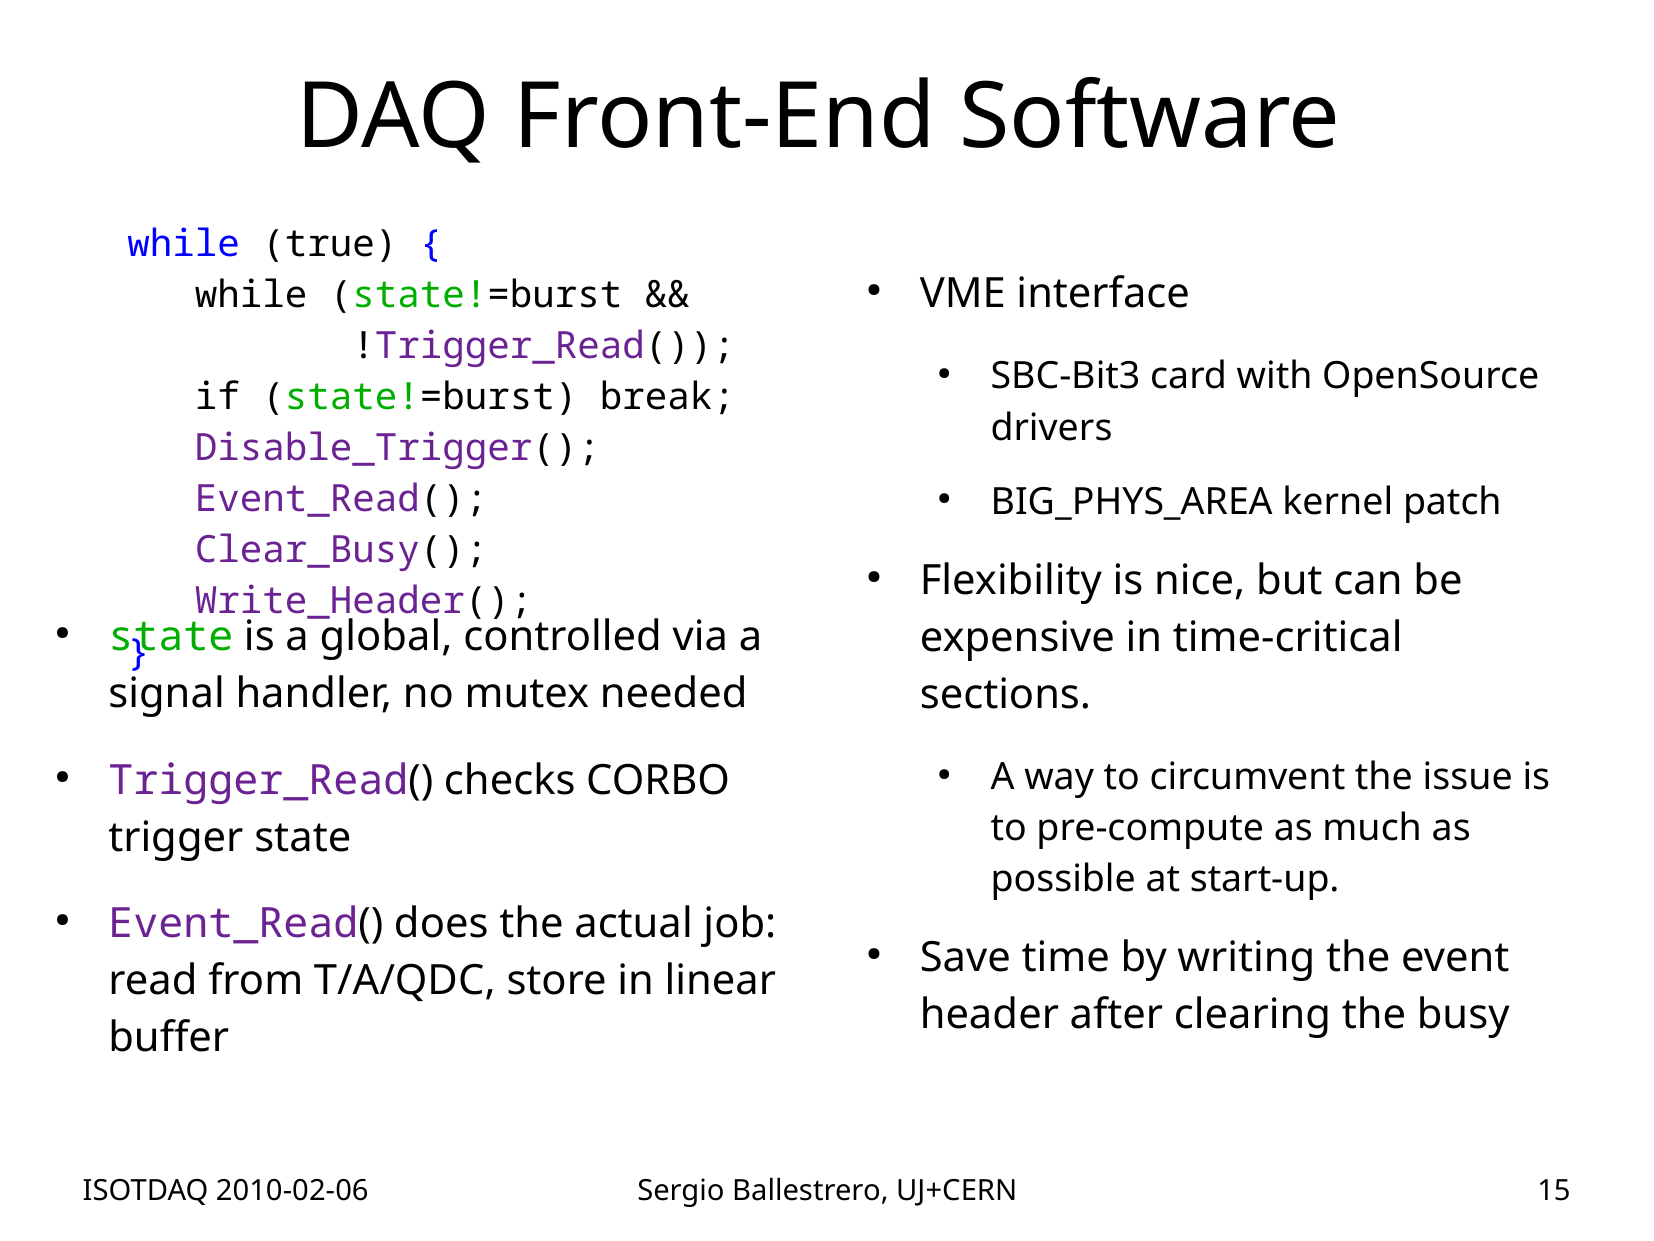

# DAQ Front-End Software
while (true) {
 while (state!=burst &&
 !Trigger_Read());
 if (state!=burst) break;
 Disable_Trigger();
 Event_Read();
 Clear_Busy();
 Write_Header();
}
VME interface
SBC-Bit3 card with OpenSource drivers
BIG_PHYS_AREA kernel patch
Flexibility is nice, but can be expensive in time-critical sections.
A way to circumvent the issue is to pre-compute as much as possible at start-up.
Save time by writing the event header after clearing the busy
state is a global, controlled via a signal handler, no mutex needed
Trigger_Read() checks CORBO trigger state
Event_Read() does the actual job: read from T/A/QDC, store in linear buffer
ISOTDAQ - Ankara 2010-02-05
15